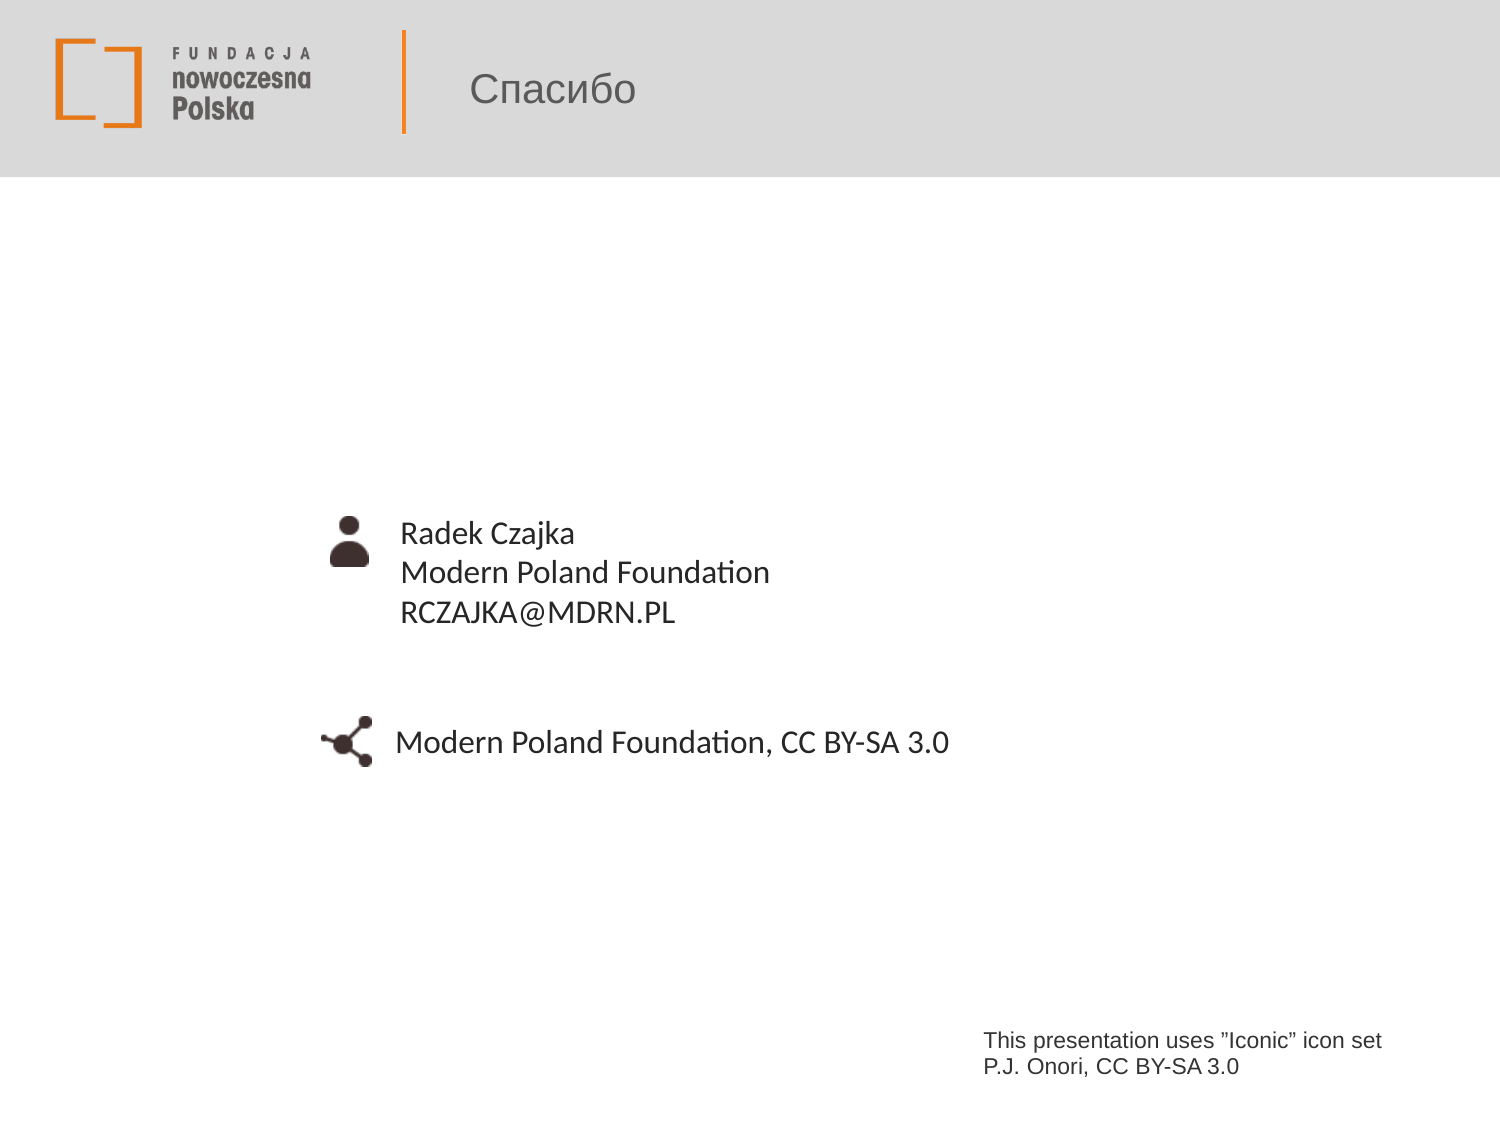

Спасибо
Radek Czajka
Modern Poland Foundation
RCZAJKA@MDRN.PL
Modern Poland Foundation, CC BY-SA 3.0
This presentation uses ”Iconic” icon set
P.J. Onori, CC BY-SA 3.0